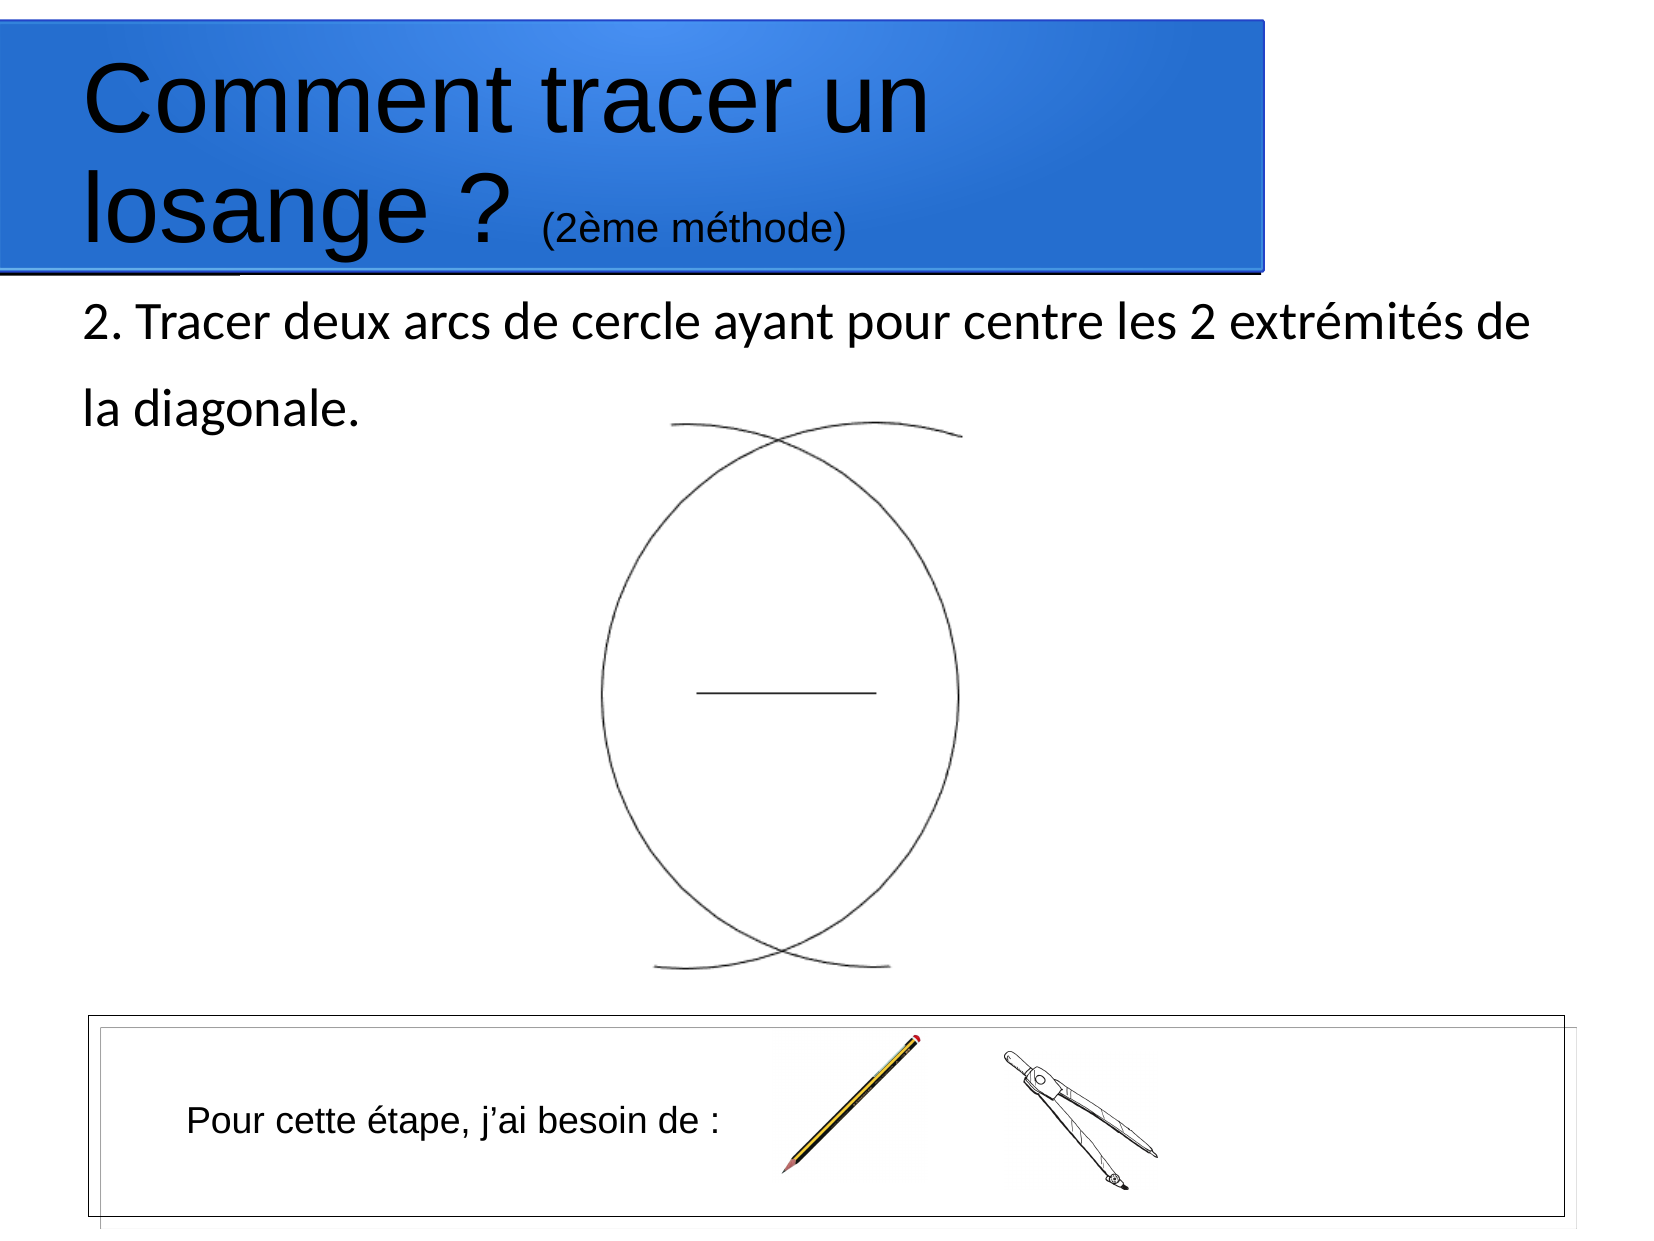

# Comment tracer un losange ? (2ème méthode)
2. Tracer deux arcs de cercle ayant pour centre les 2 extrémités de
la diagonale.
Pour cette étape, j’ai besoin de :